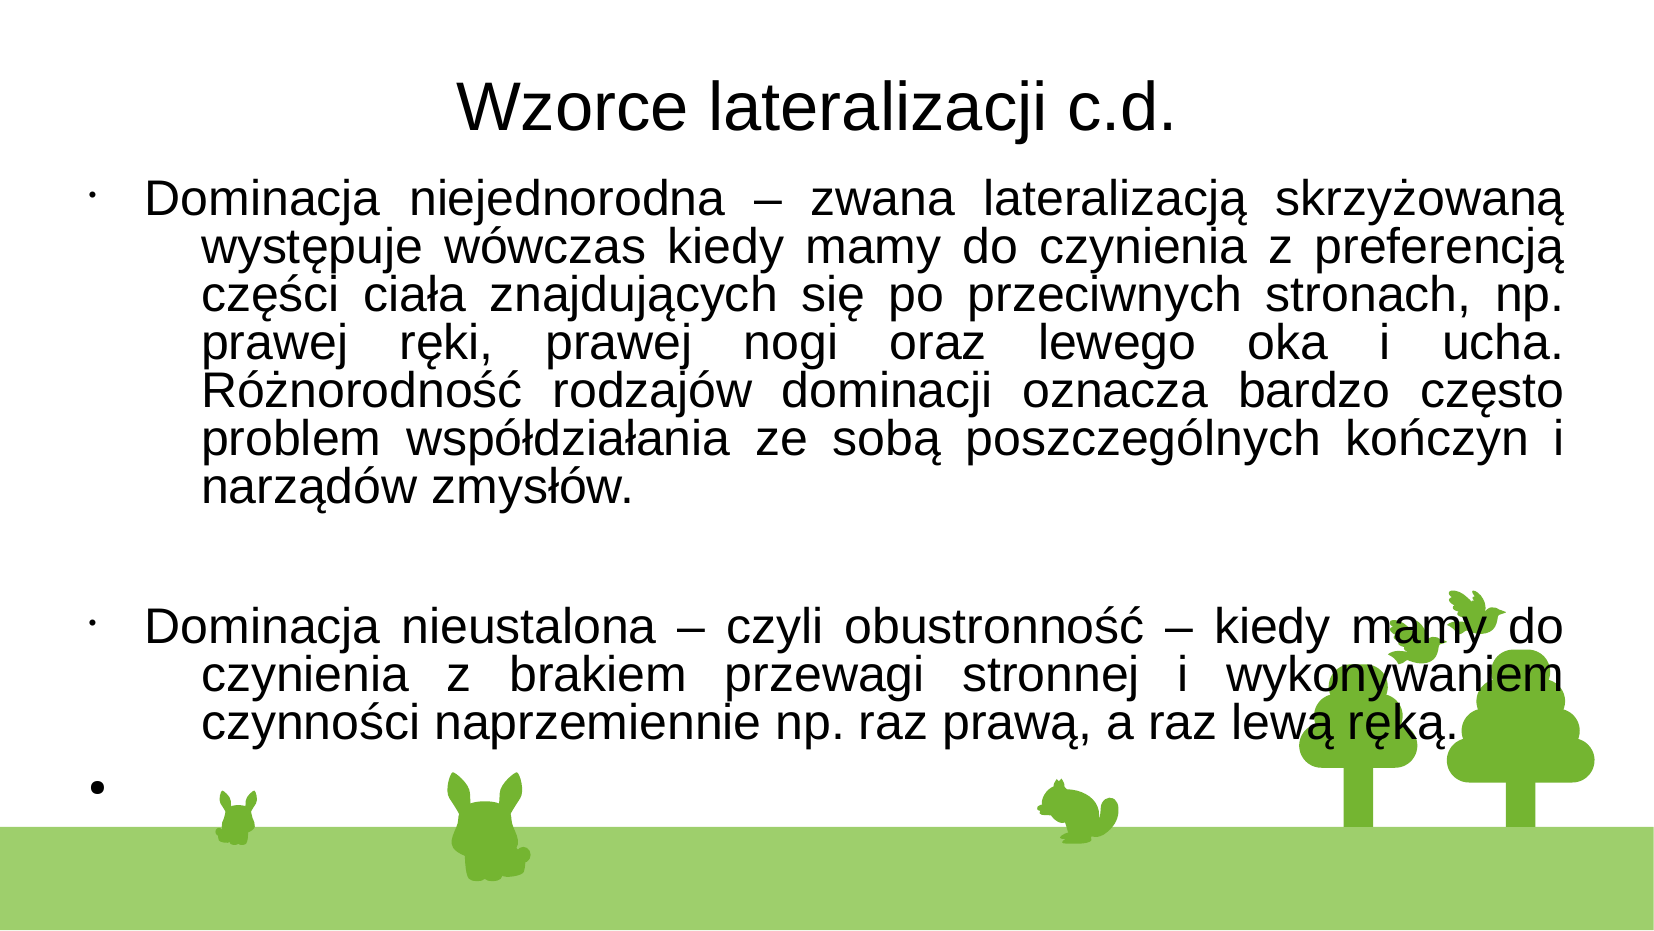

# Wzorce lateralizacji c.d.
Dominacja niejednorodna – zwana lateralizacją skrzyżowaną występuje wówczas kiedy mamy do czynienia z preferencją części ciała znajdujących się po przeciwnych stronach, np. prawej ręki, prawej nogi oraz lewego oka i ucha. Różnorodność rodzajów dominacji oznacza bardzo często problem współdziałania ze sobą poszczególnych kończyn i narządów zmysłów.
Dominacja nieustalona – czyli obustronność – kiedy mamy do czynienia z brakiem przewagi stronnej i wykonywaniem czynności naprzemiennie np. raz prawą, a raz lewą ręką.